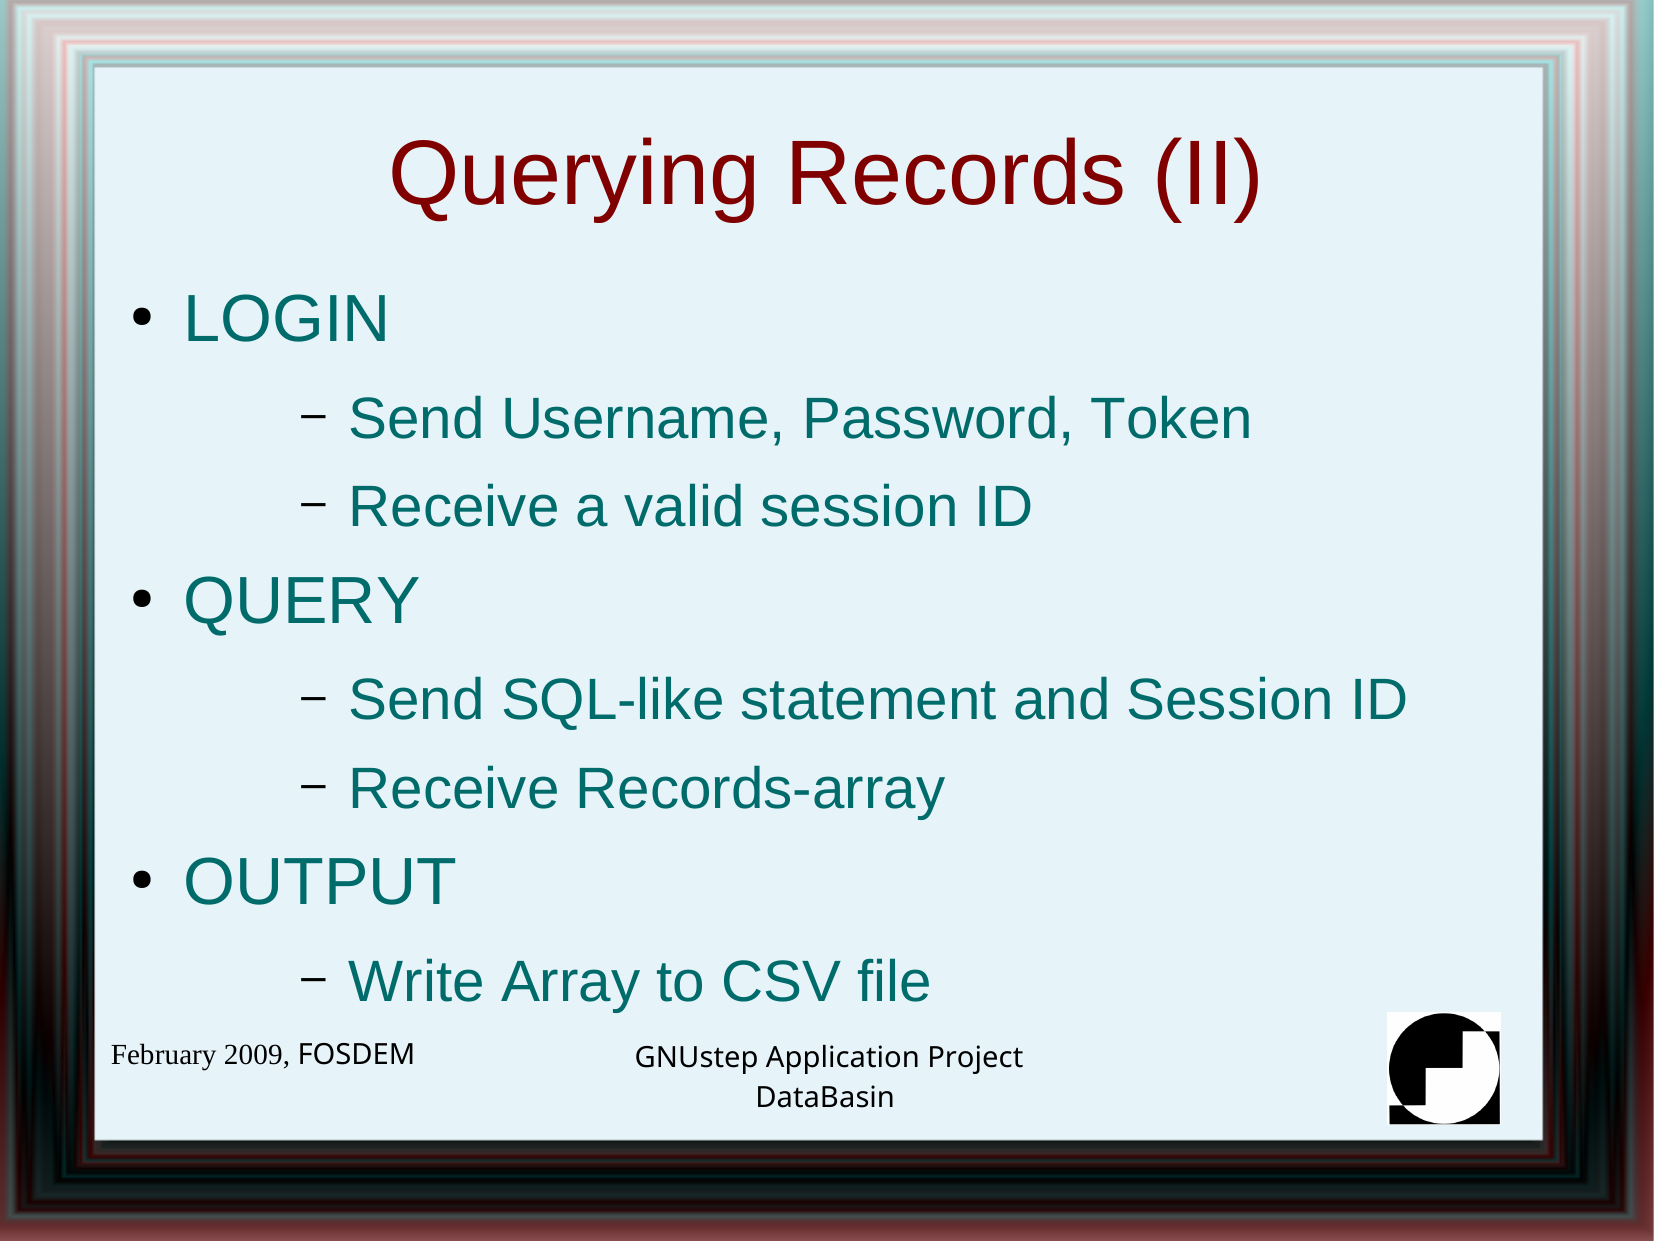

# Querying Records (II)
LOGIN
Send Username, Password, Token
Receive a valid session ID
QUERY
Send SQL-like statement and Session ID
Receive Records-array
OUTPUT
Write Array to CSV file